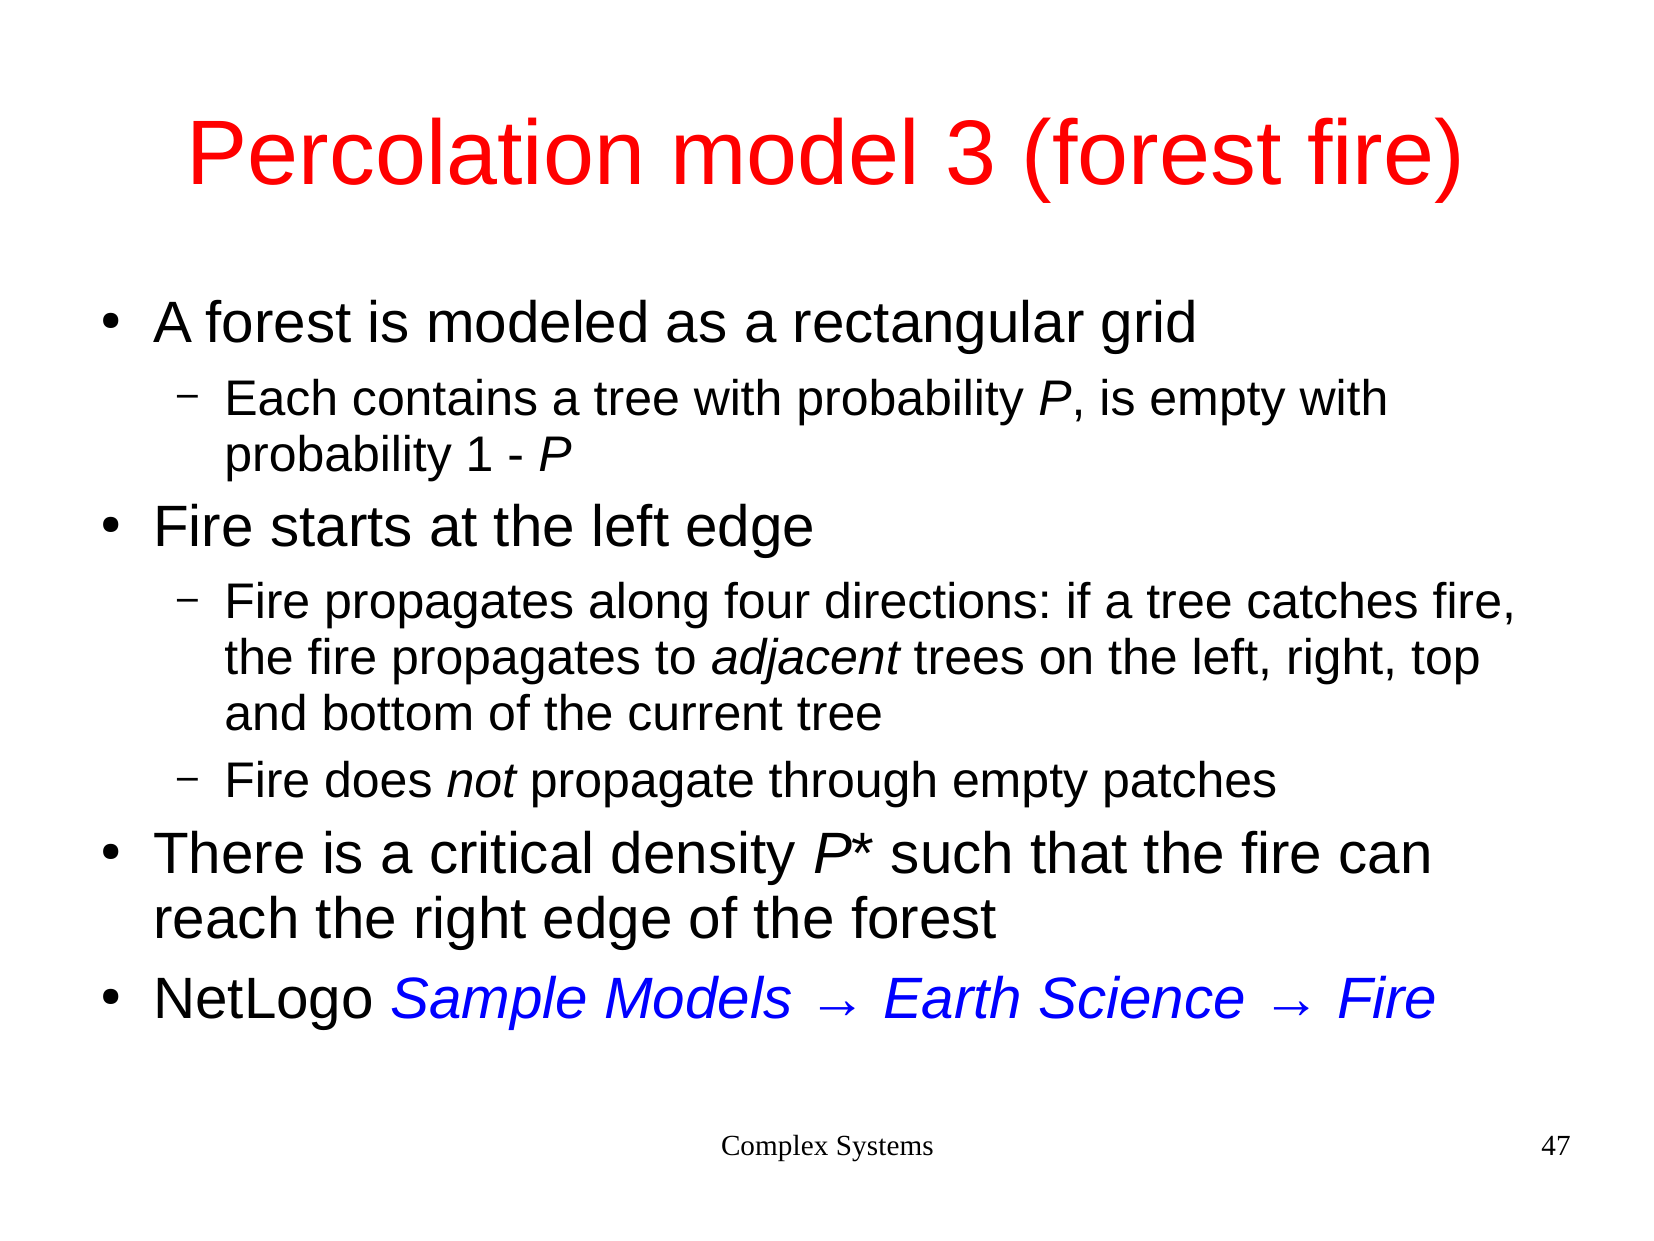

# Percolation model 3 (forest fire)
A forest is modeled as a rectangular grid
Each contains a tree with probability P, is empty with probability 1 - P
Fire starts at the left edge
Fire propagates along four directions: if a tree catches fire, the fire propagates to adjacent trees on the left, right, top and bottom of the current tree
Fire does not propagate through empty patches
There is a critical density P* such that the fire can reach the right edge of the forest
NetLogo Sample Models → Earth Science → Fire
Complex Systems
47